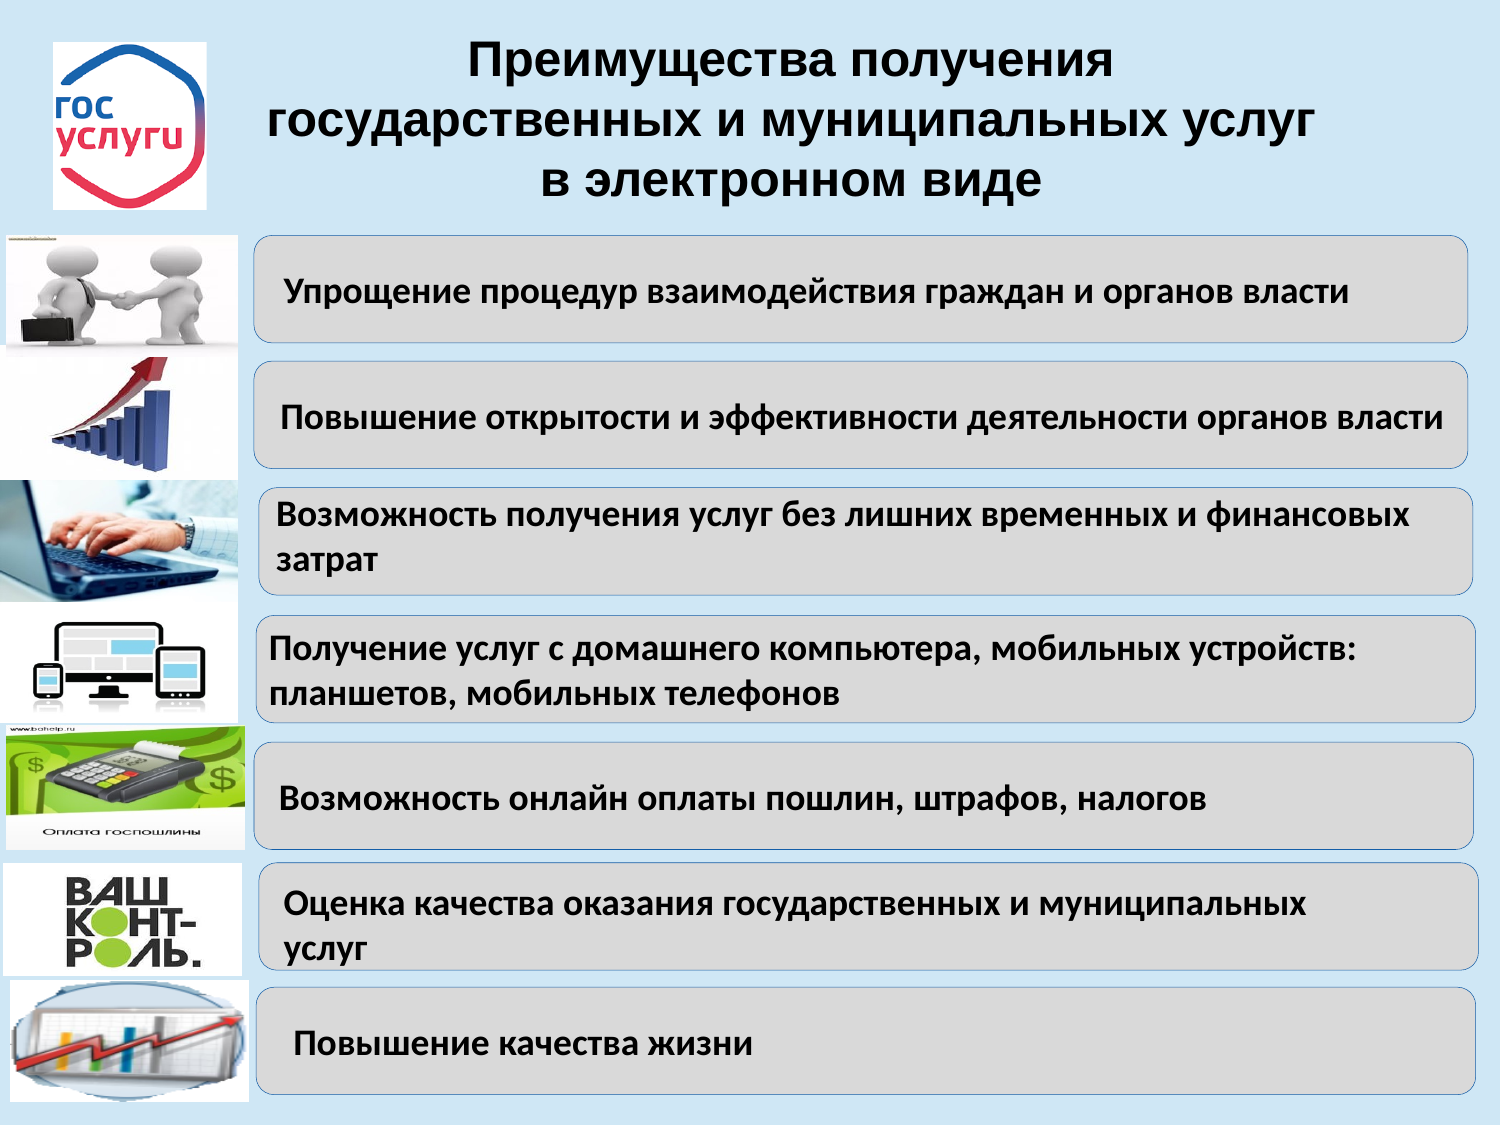

Преимущества получения государственных и муниципальных услуг в электронном виде
Упрощение процедур взаимодействия граждан и органов власти
Повышение открытости и эффективности деятельности органов власти
Возможность получения услуг без лишних временных и финансовых затрат
Получение услуг с домашнего компьютера, мобильных устройств: планшетов, мобильных телефонов
Возможность онлайн оплаты пошлин, штрафов, налогов
Оценка качества оказания государственных и муниципальных услуг
Повышение качества жизни